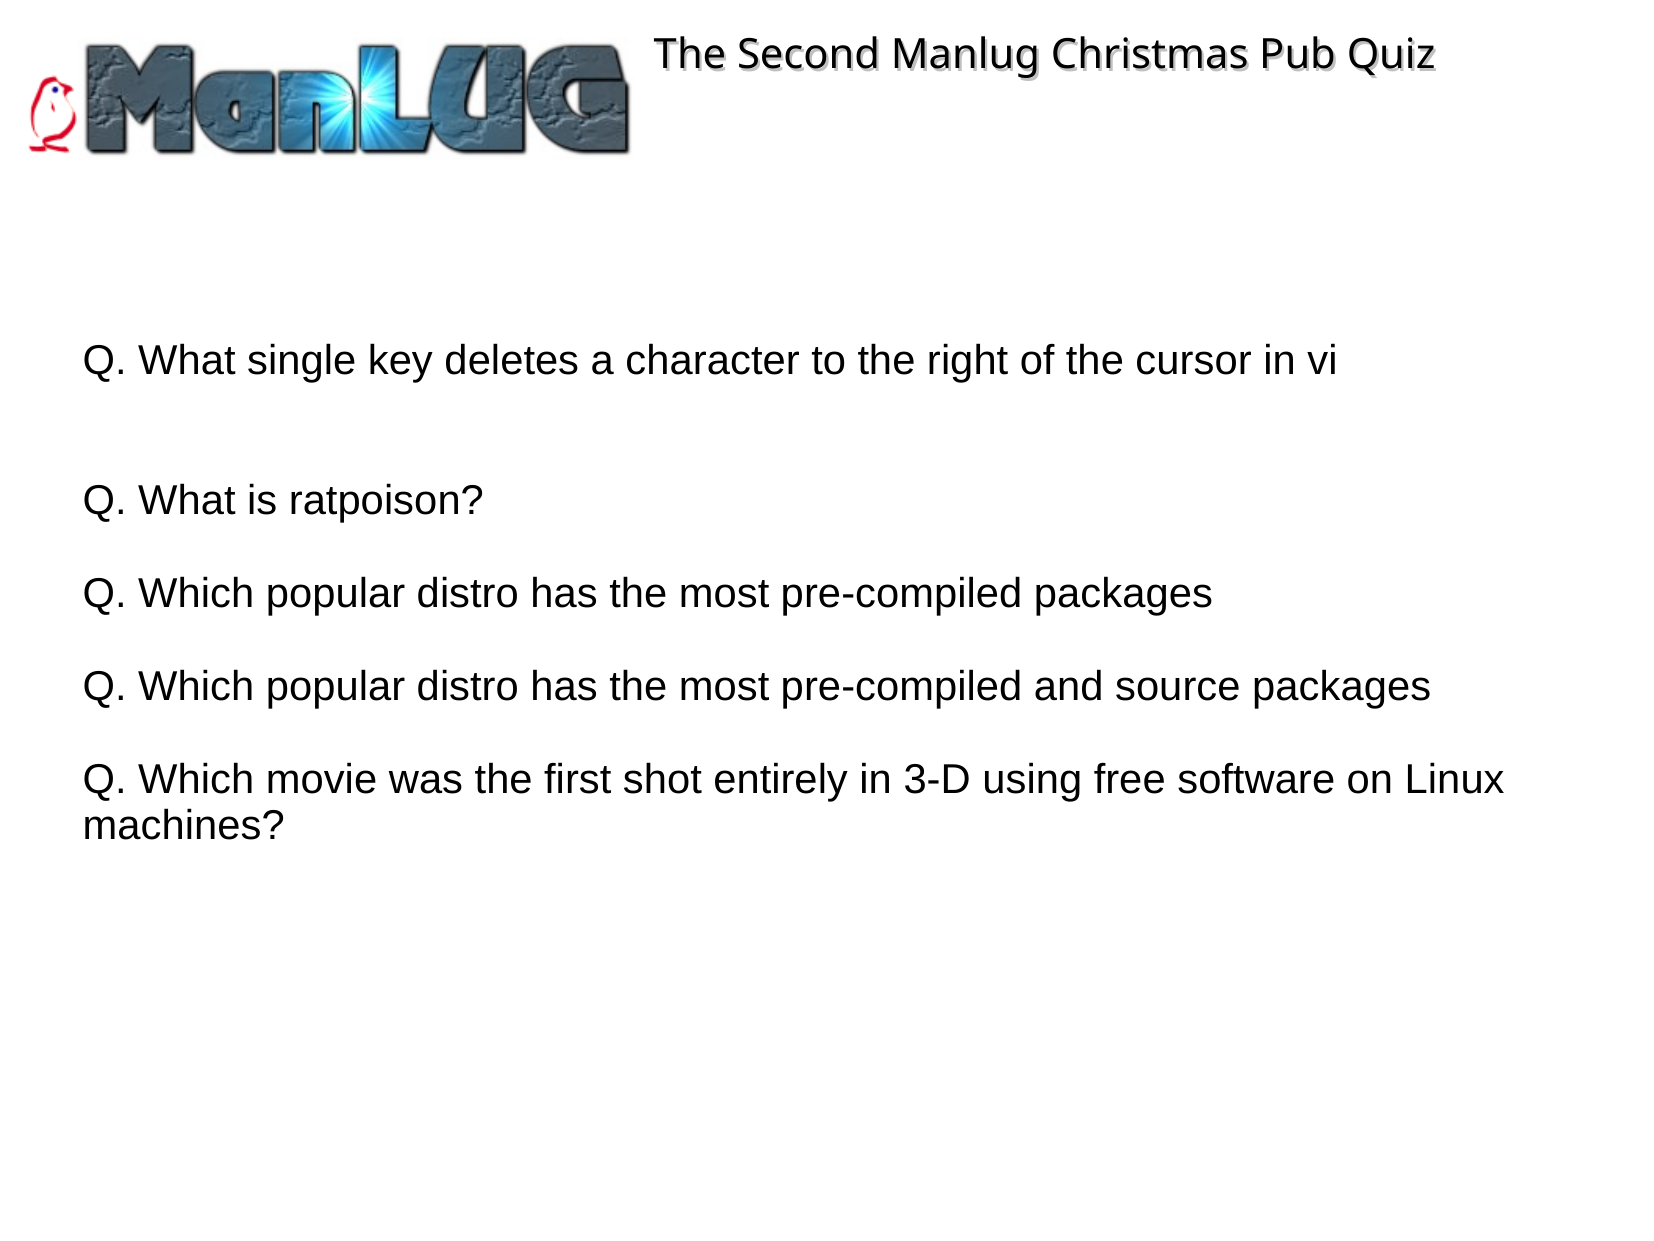

The Second Manlug Christmas Pub Quiz
# Q. What single key deletes a character to the right of the cursor in vi
Q. What is ratpoison?
Q. Which popular distro has the most pre-compiled packages
Q. Which popular distro has the most pre-compiled and source packages
Q. Which movie was the first shot entirely in 3-D using free software on Linux machines?